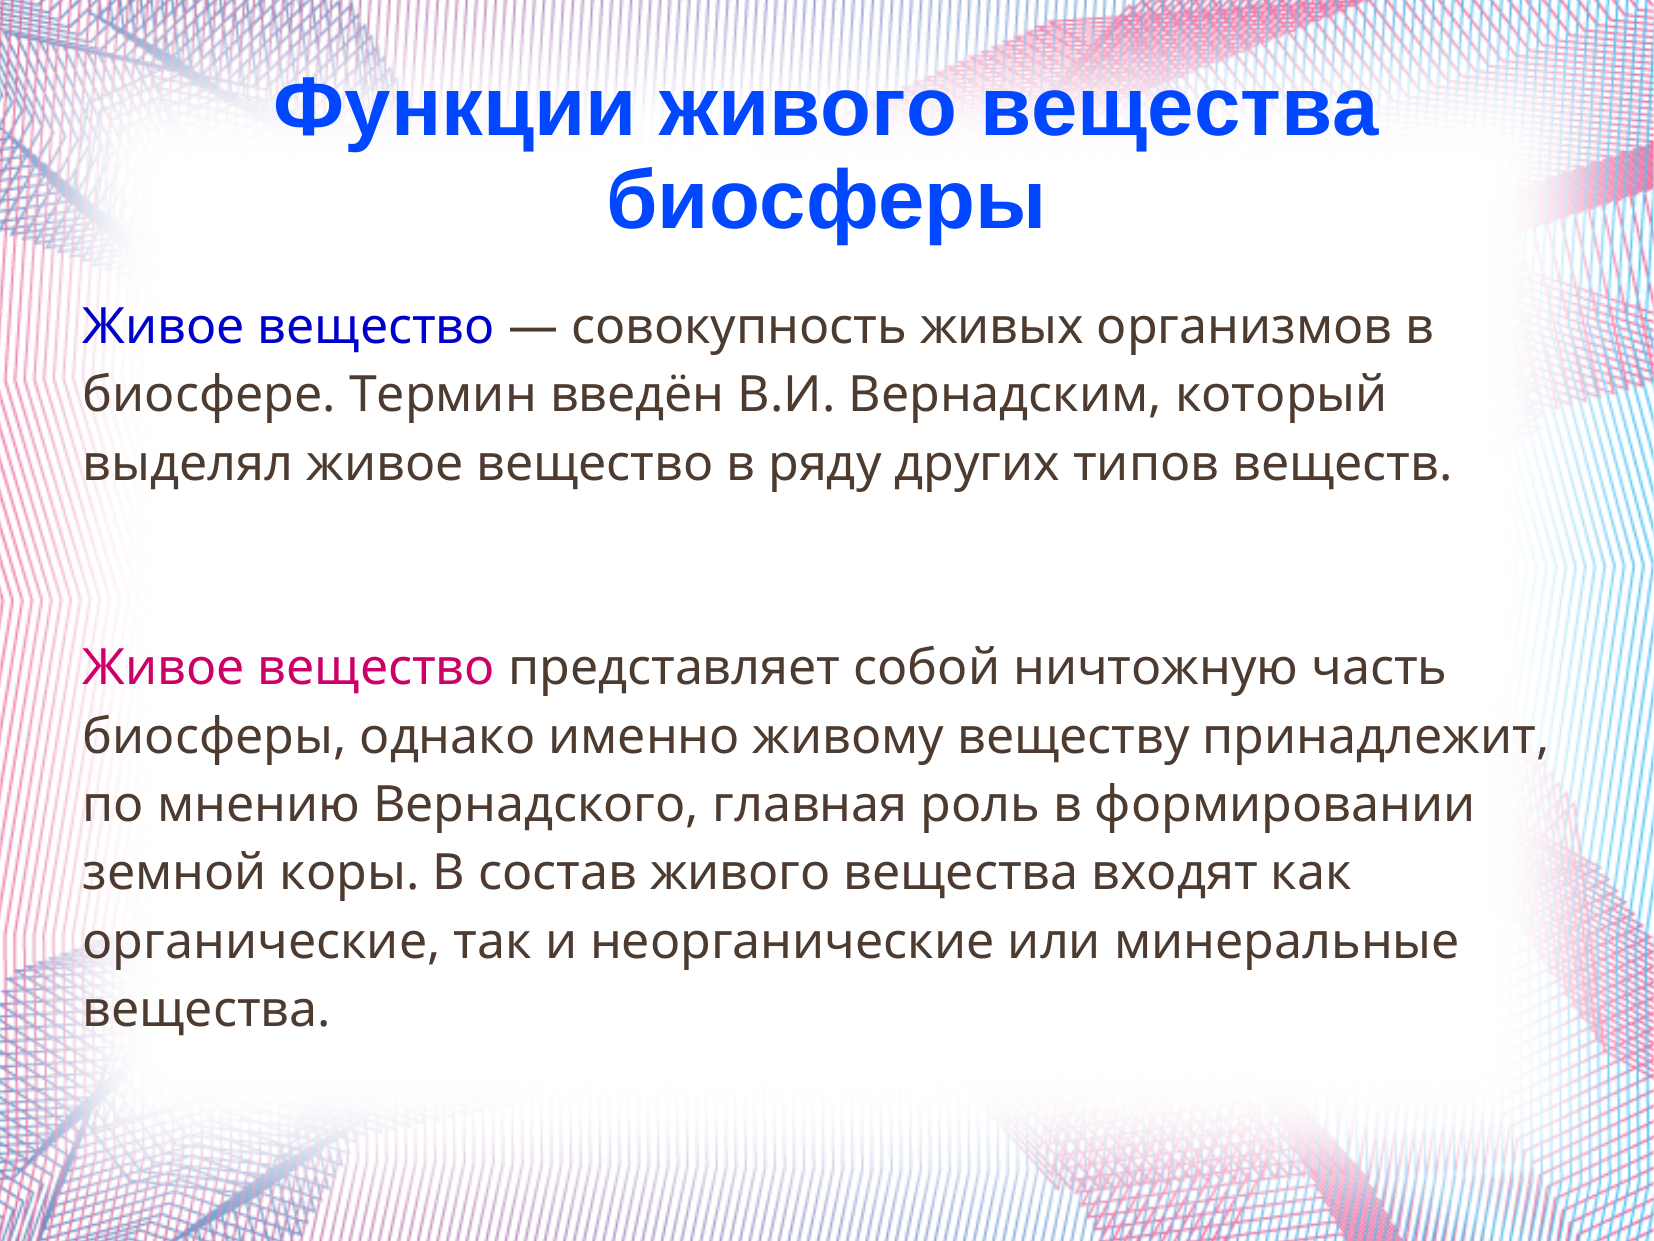

# Функции живого вещества биосферы
Живое вещество — совокупность живых организмов в биосфере. Термин введён В.И. Вернадским, который выделял живое вещество в ряду других типов веществ.
Живое вещество представляет собой ничтожную часть биосферы, однако именно живому веществу принадлежит, по мнению Вернадского, главная роль в формировании земной коры. В состав живого вещества входят как органические, так и неорганические или минеральные вещества.